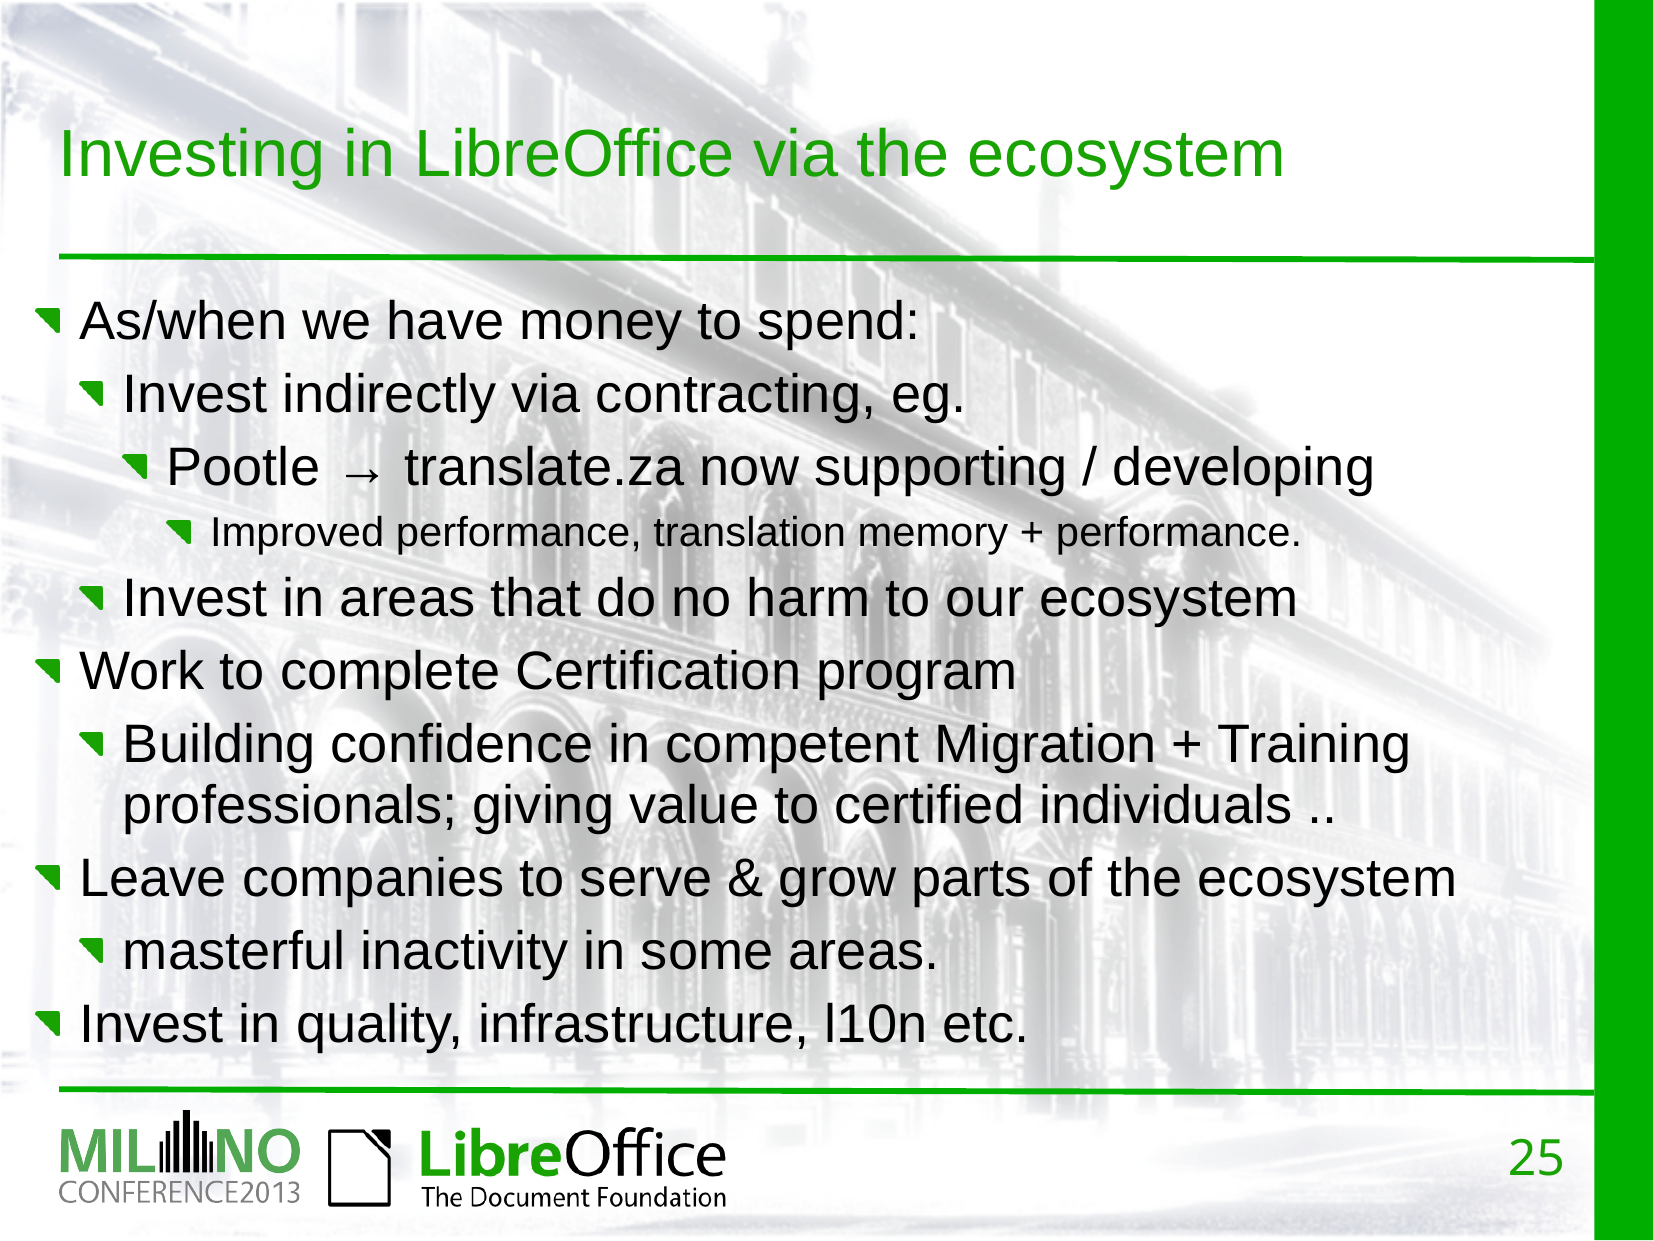

# Investing in LibreOffice via the ecosystem
As/when we have money to spend:
Invest indirectly via contracting, eg.
Pootle → translate.za now supporting / developing
Improved performance, translation memory + performance.
Invest in areas that do no harm to our ecosystem
Work to complete Certification program
Building confidence in competent Migration + Training professionals; giving value to certified individuals ..
Leave companies to serve & grow parts of the ecosystem
masterful inactivity in some areas.
Invest in quality, infrastructure, l10n etc.
25